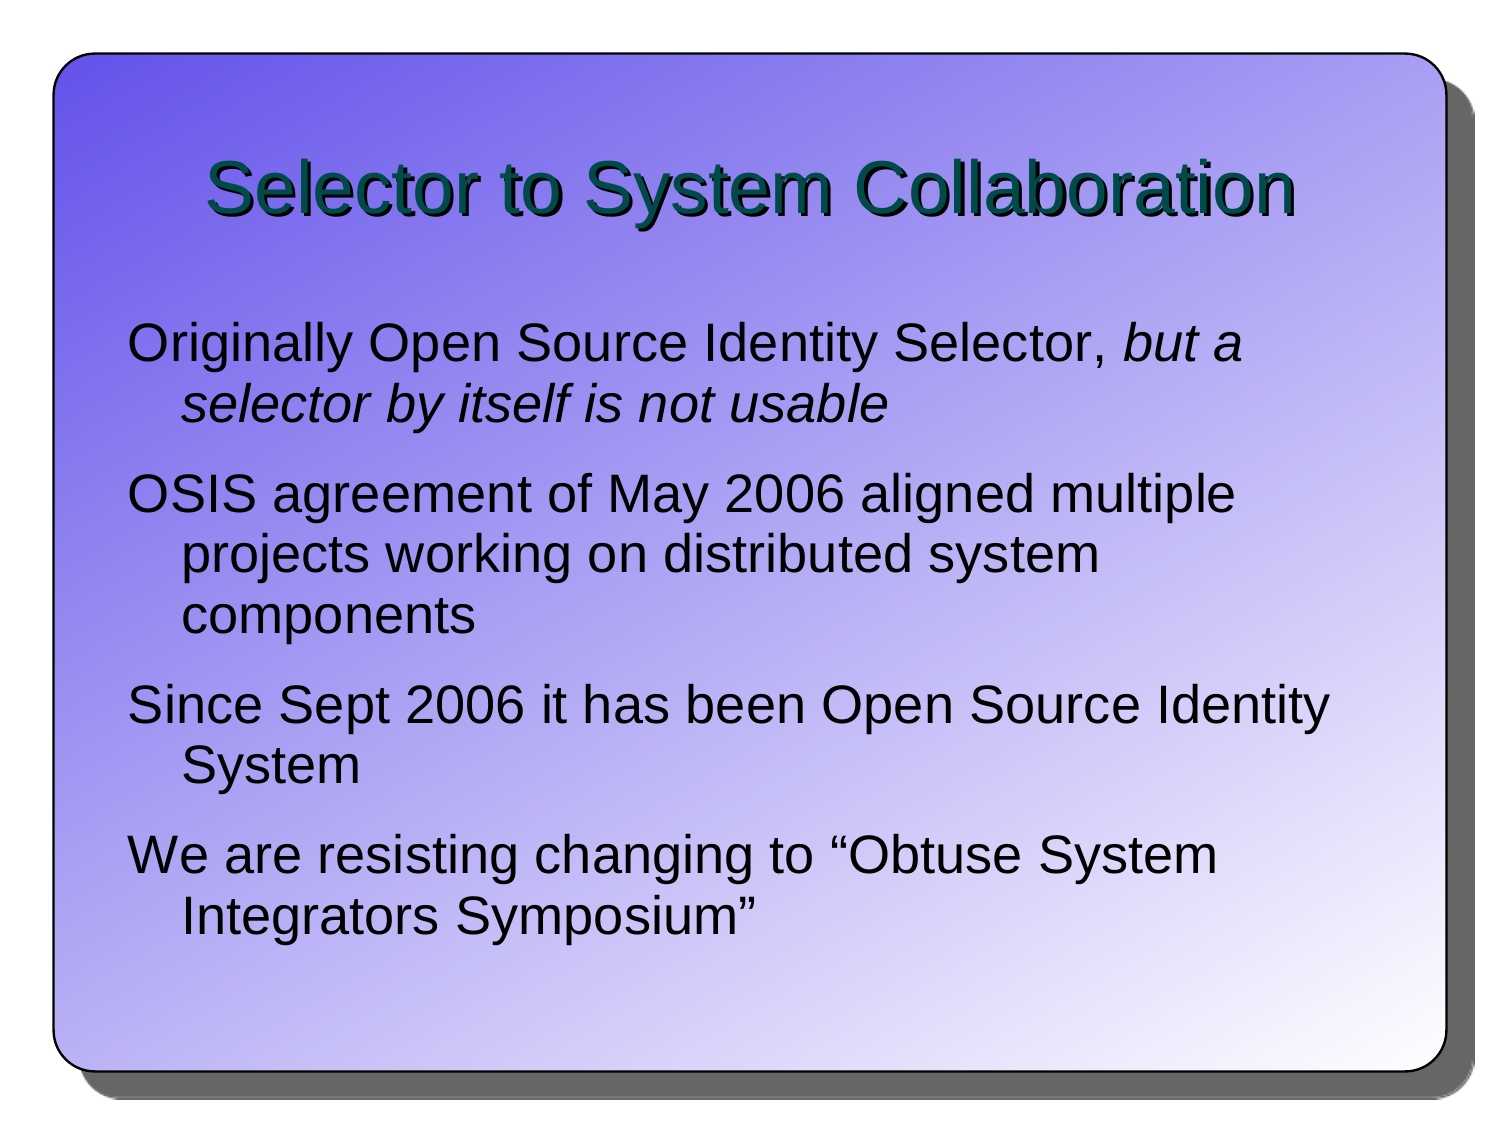

# Selector to System Collaboration
Originally Open Source Identity Selector, but a selector by itself is not usable
OSIS agreement of May 2006 aligned multiple projects working on distributed system components
Since Sept 2006 it has been Open Source Identity System
We are resisting changing to “Obtuse System Integrators Symposium”